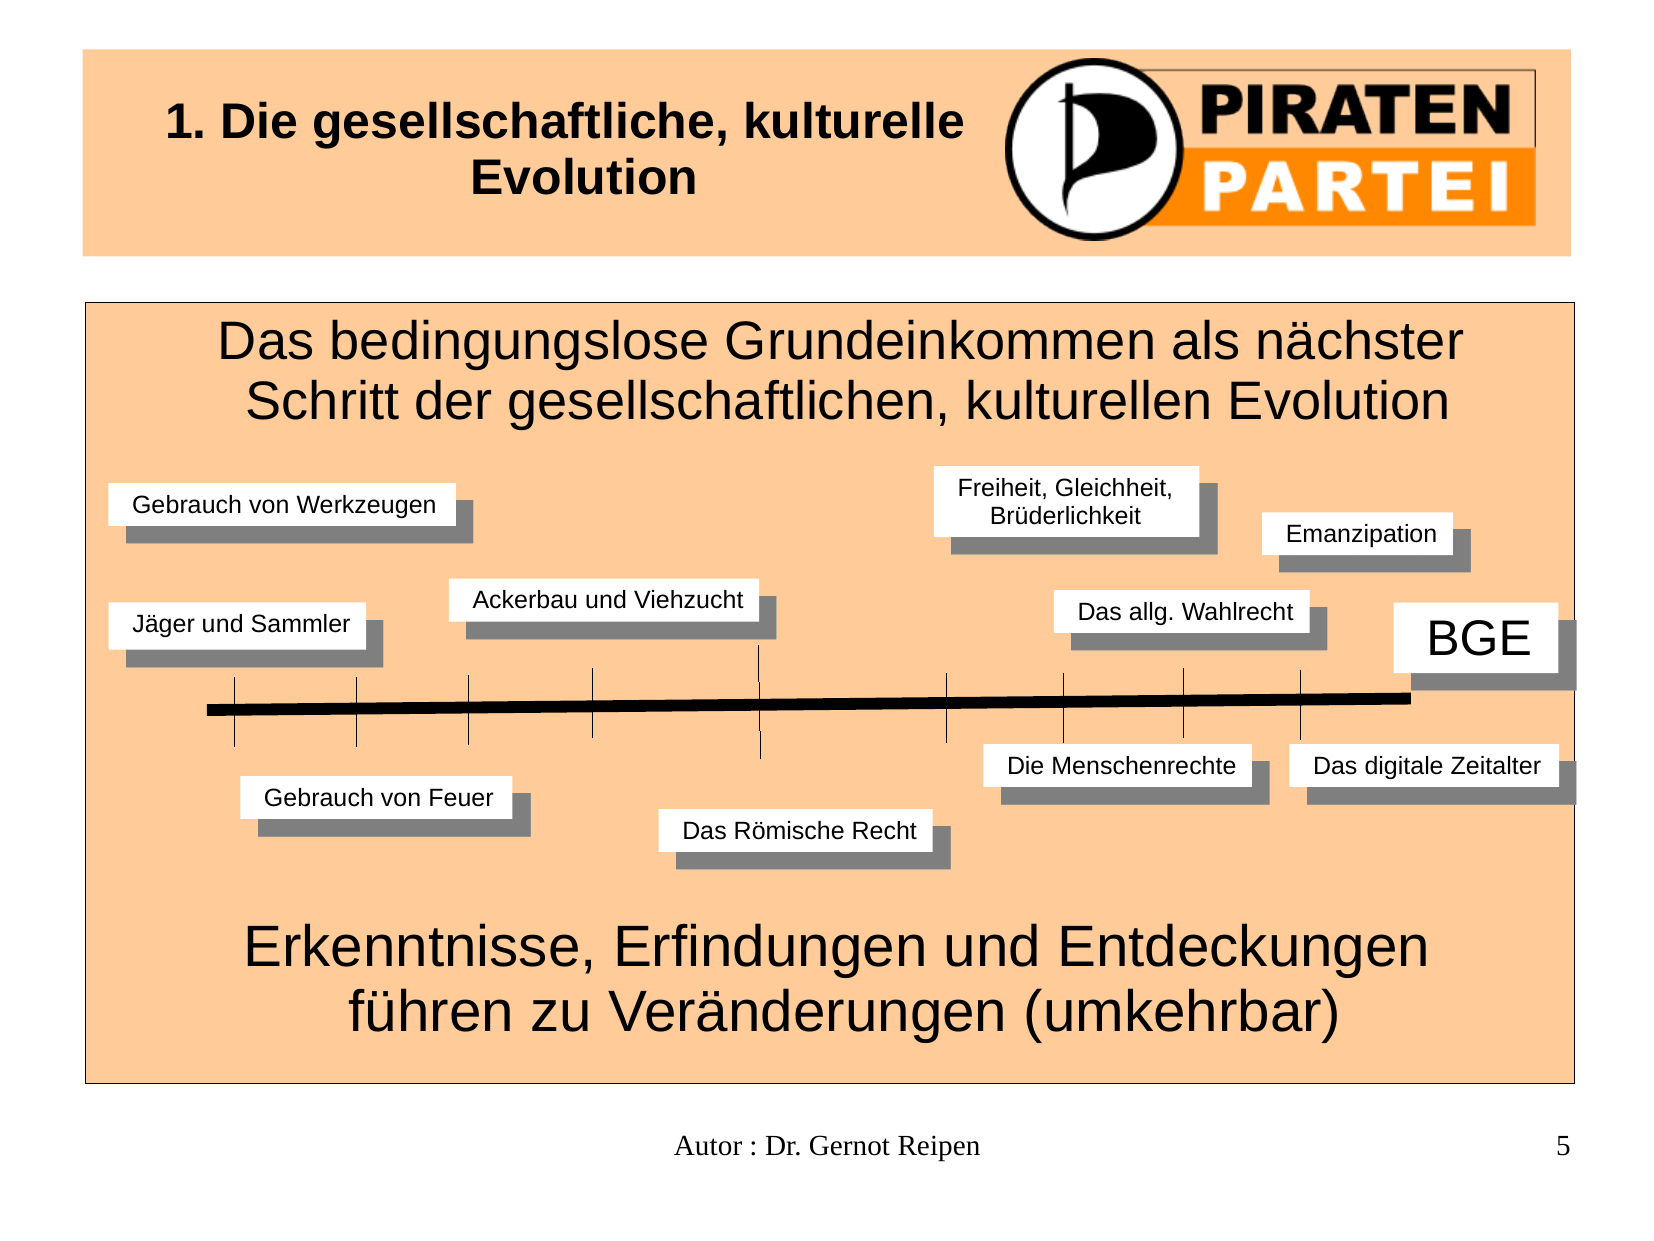

#
1. Die gesellschaftliche, kulturelle Evolution
Das bedingungslose Grundeinkommen als nächster
Schritt der gesellschaftlichen, kulturellen Evolution
Freiheit, Gleichheit,
Brüderlichkeit
Gebrauch von Werkzeugen
Emanzipation
Ackerbau und Viehzucht
Das allg. Wahlrecht
Jäger und Sammler
BGE
Die Menschenrechte
Das digitale Zeitalter
Gebrauch von Feuer
Das Römische Recht
Erkenntnisse, Erfindungen und Entdeckungen
 führen zu Veränderungen (umkehrbar)
Autor : Dr. Gernot Reipen
5